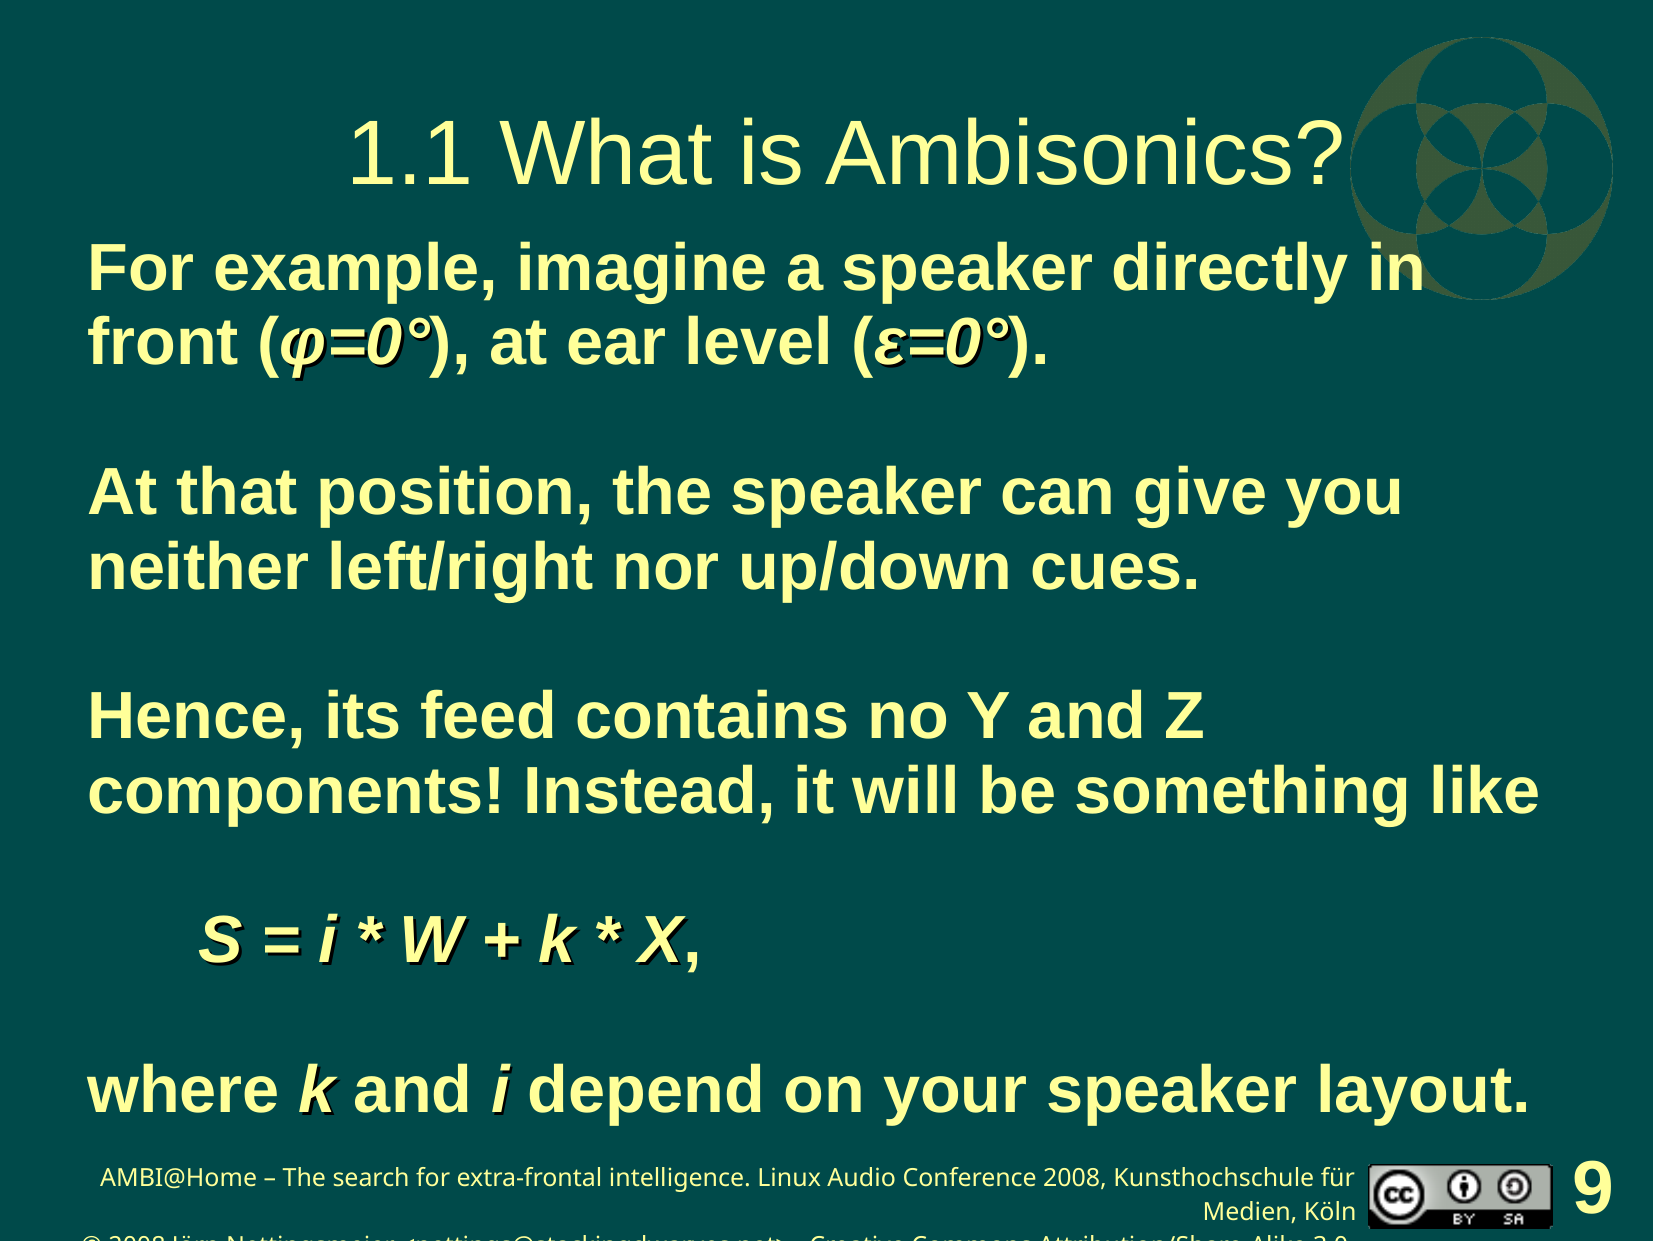

# 1.1 What is Ambisonics?
For example, imagine a speaker directly in front (φ=0°), at ear level (ε=0°).
At that position, the speaker can give you neither left/right nor up/down cues.
Hence, its feed contains no Y and Z components! Instead, it will be something like
 S = i * W + k * X,
where k and i depend on your speaker layout.